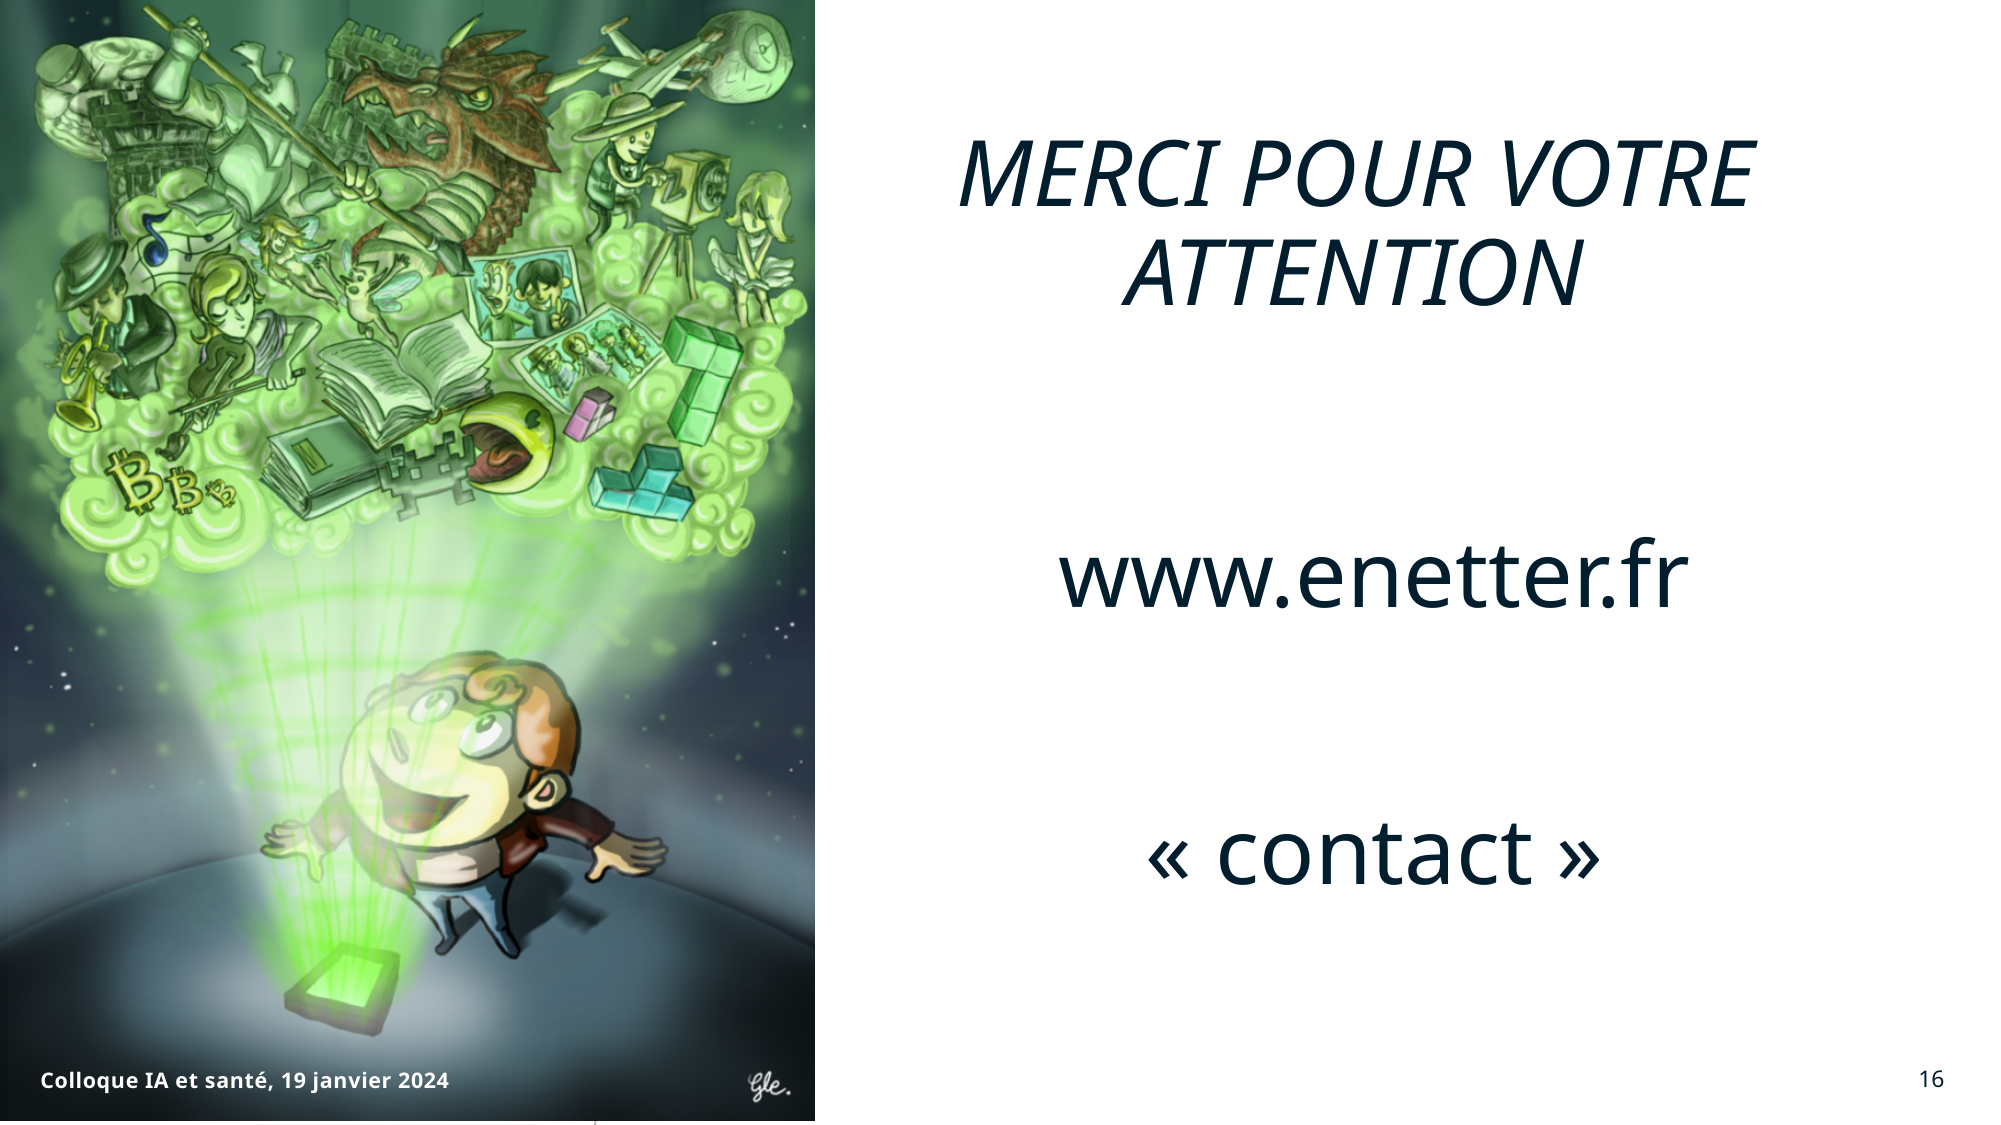

# Merci pour votre attention
www.enetter.fr
« contact »
Colloque IA et santé, 19 janvier 2024